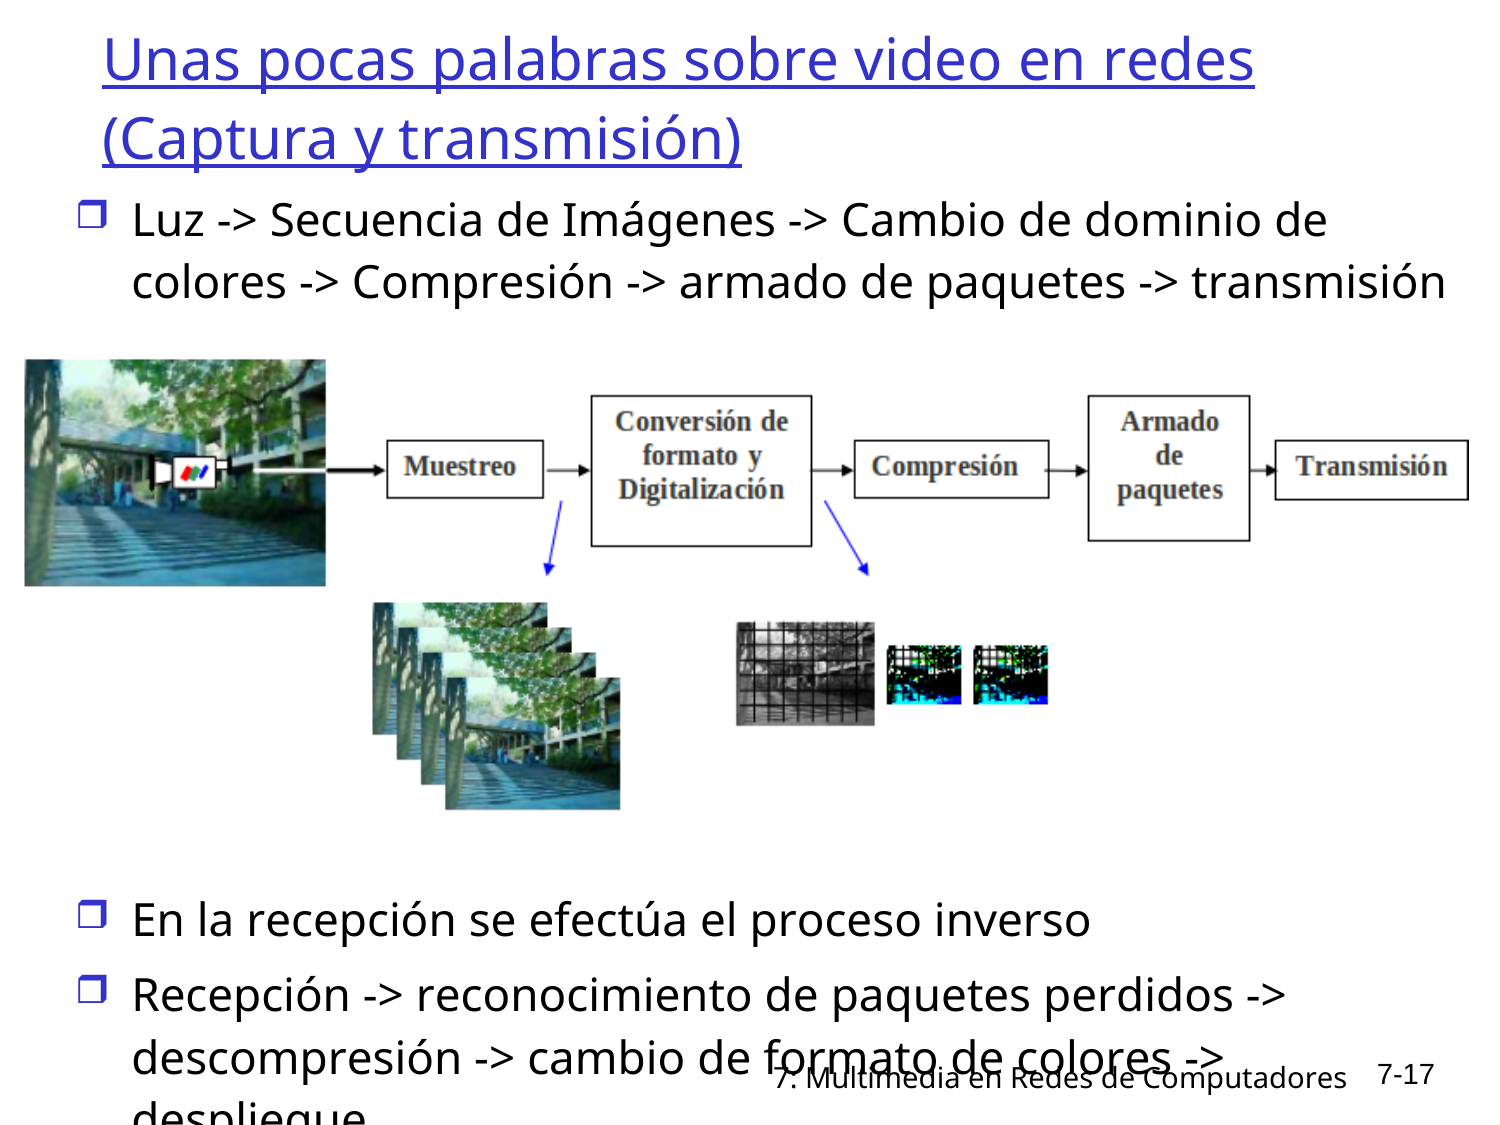

# Unas pocas palabras sobre video en redes (Captura y transmisión)
Luz -> Secuencia de Imágenes -> Cambio de dominio de colores -> Compresión -> armado de paquetes -> transmisión
En la recepción se efectúa el proceso inverso
Recepción -> reconocimiento de paquetes perdidos -> descompresión -> cambio de formato de colores -> despliegue
17